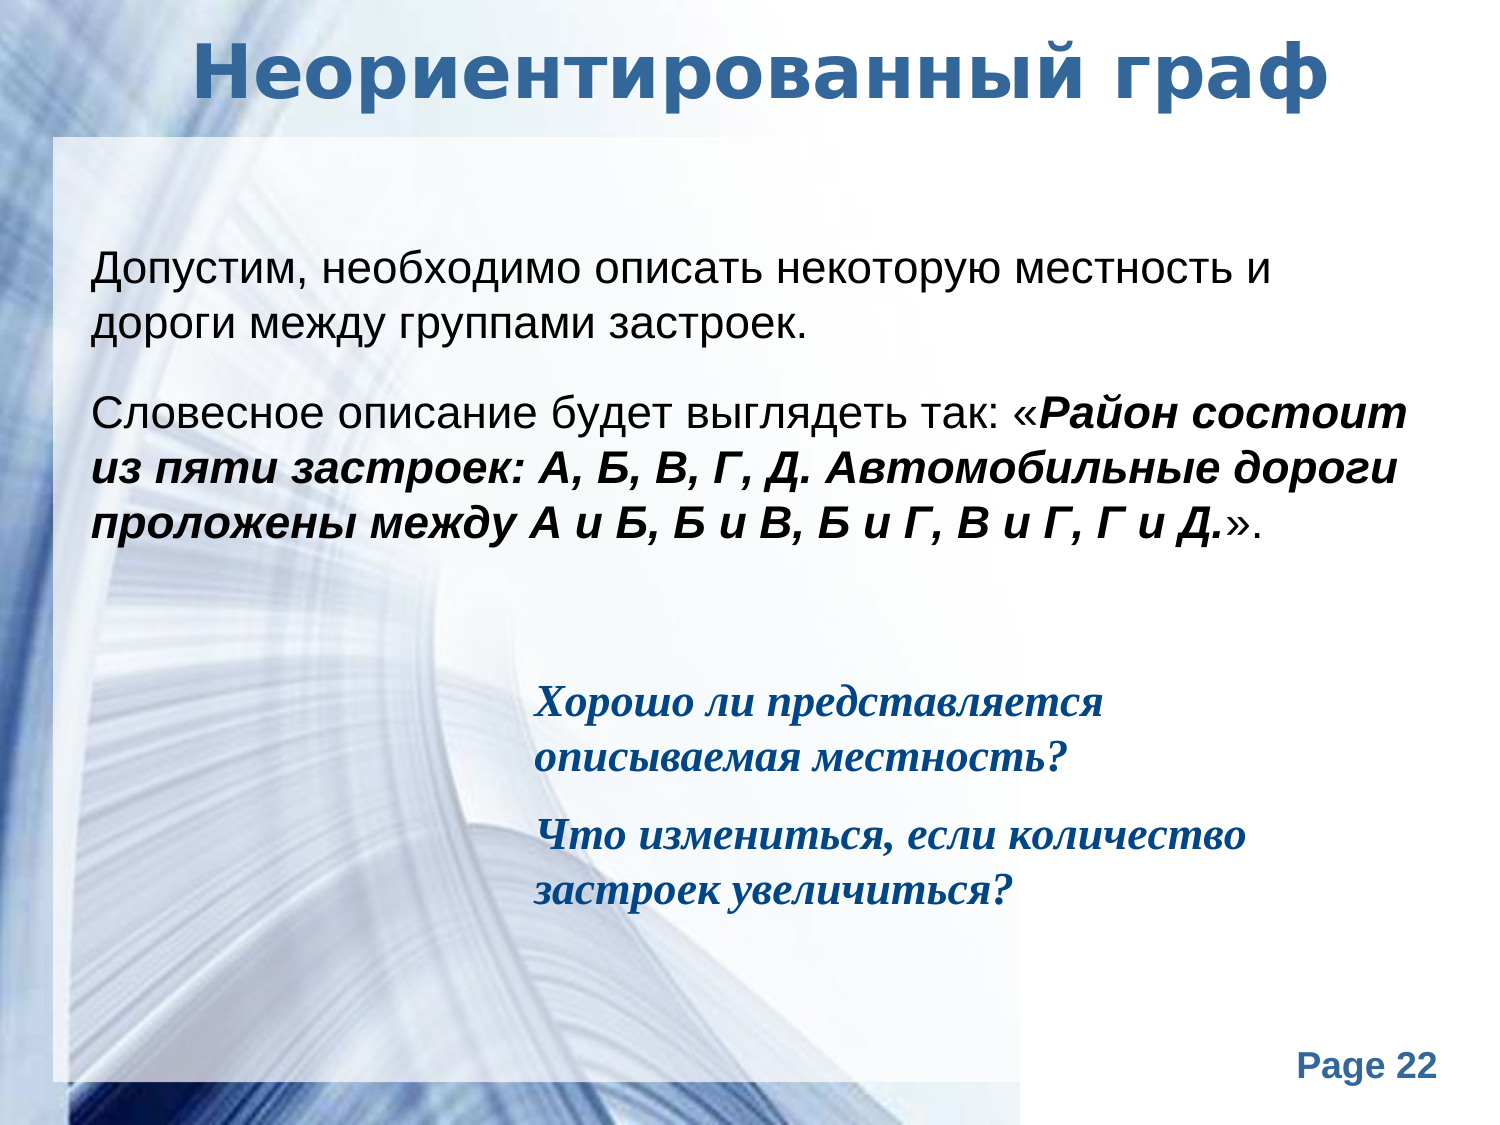

Неориентированный граф
Допустим, необходимо описать некоторую местность и дороги между группами застроек.
Словесное описание будет выглядеть так: «Район состоит из пяти застроек: А, Б, В, Г, Д. Автомобильные дороги проложены между A и Б, Б и В, Б и Г, В и Г, Г и Д.».
Хорошо ли представляется описываемая местность?
Что измениться, если количество застроек увеличиться?